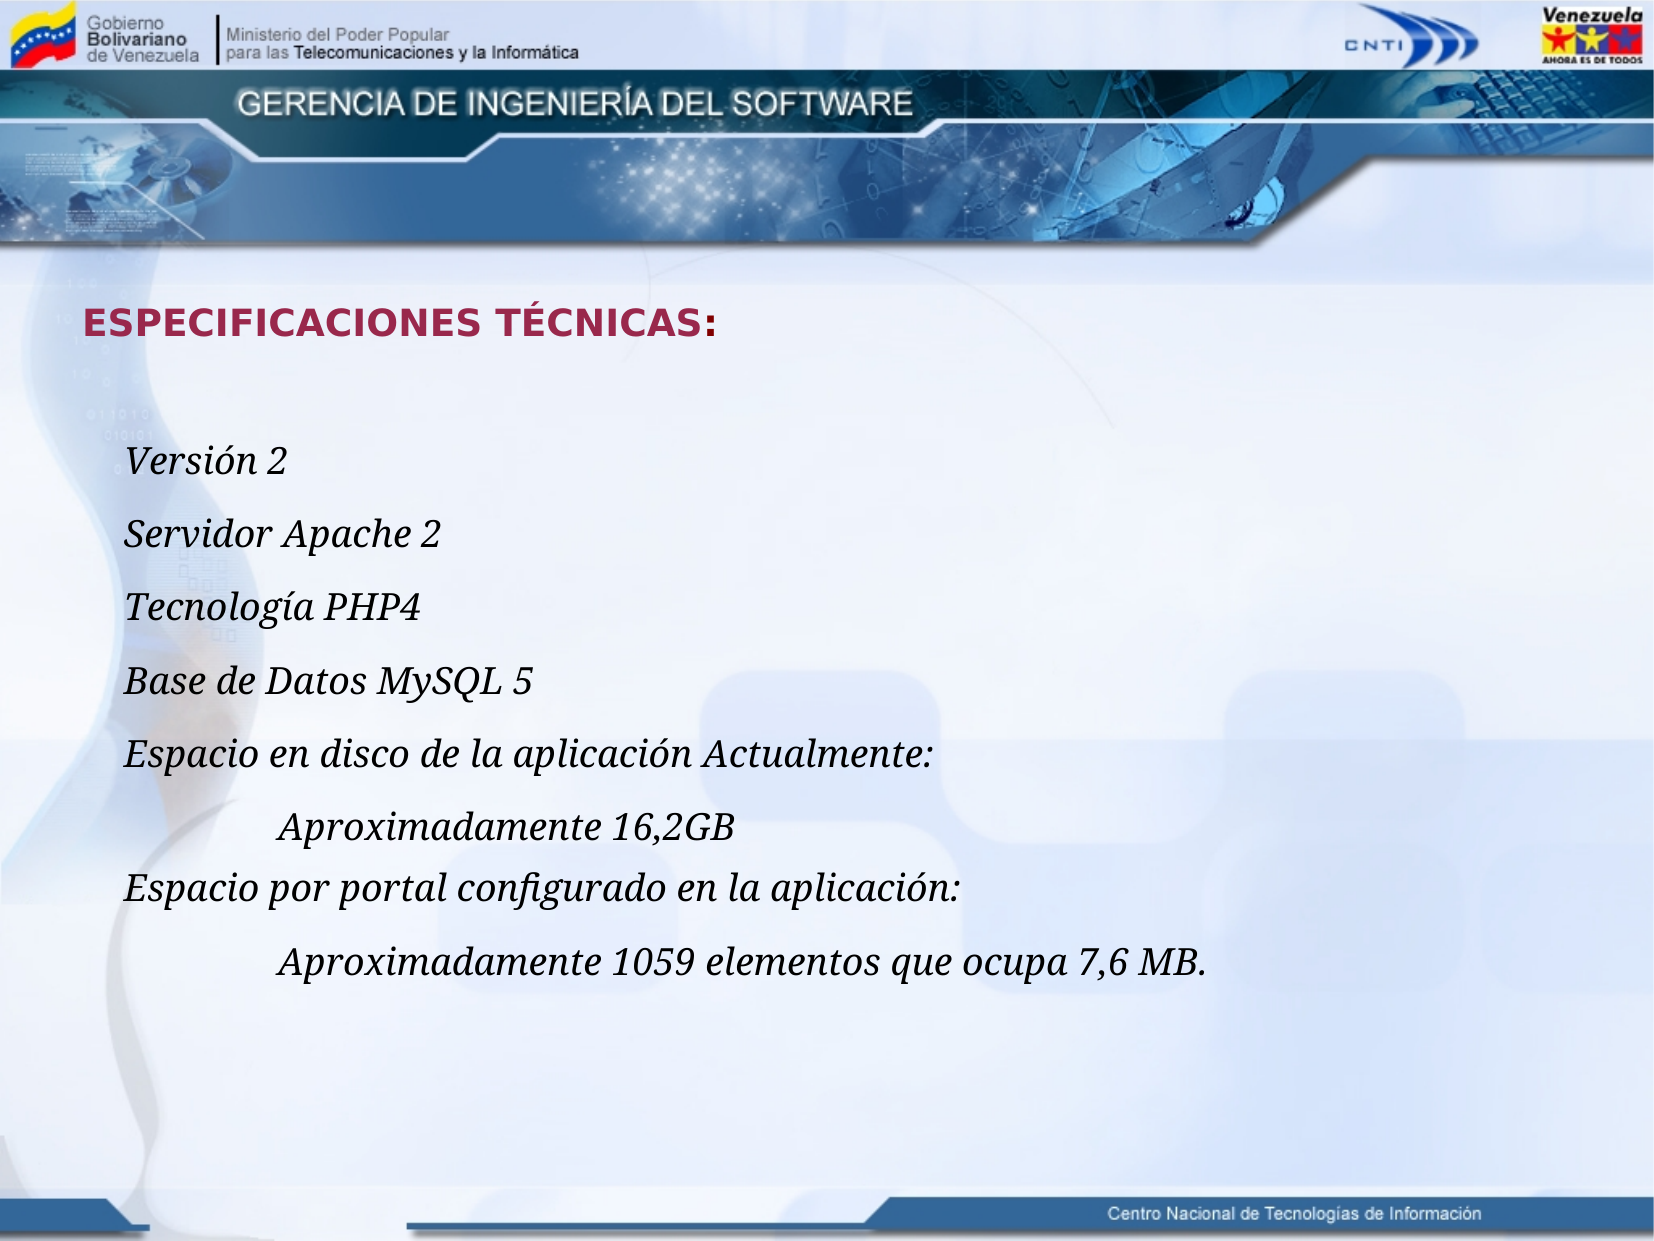

ESPECIFICACIONES TÉCNICAS:
# Versión 2
Servidor Apache 2
Tecnología PHP4
Base de Datos MySQL 5
Espacio en disco de la aplicación Actualmente:
Aproximadamente 16,2GB
Espacio por portal configurado en la aplicación:
Aproximadamente 1059 elementos que ocupa 7,6 MB.